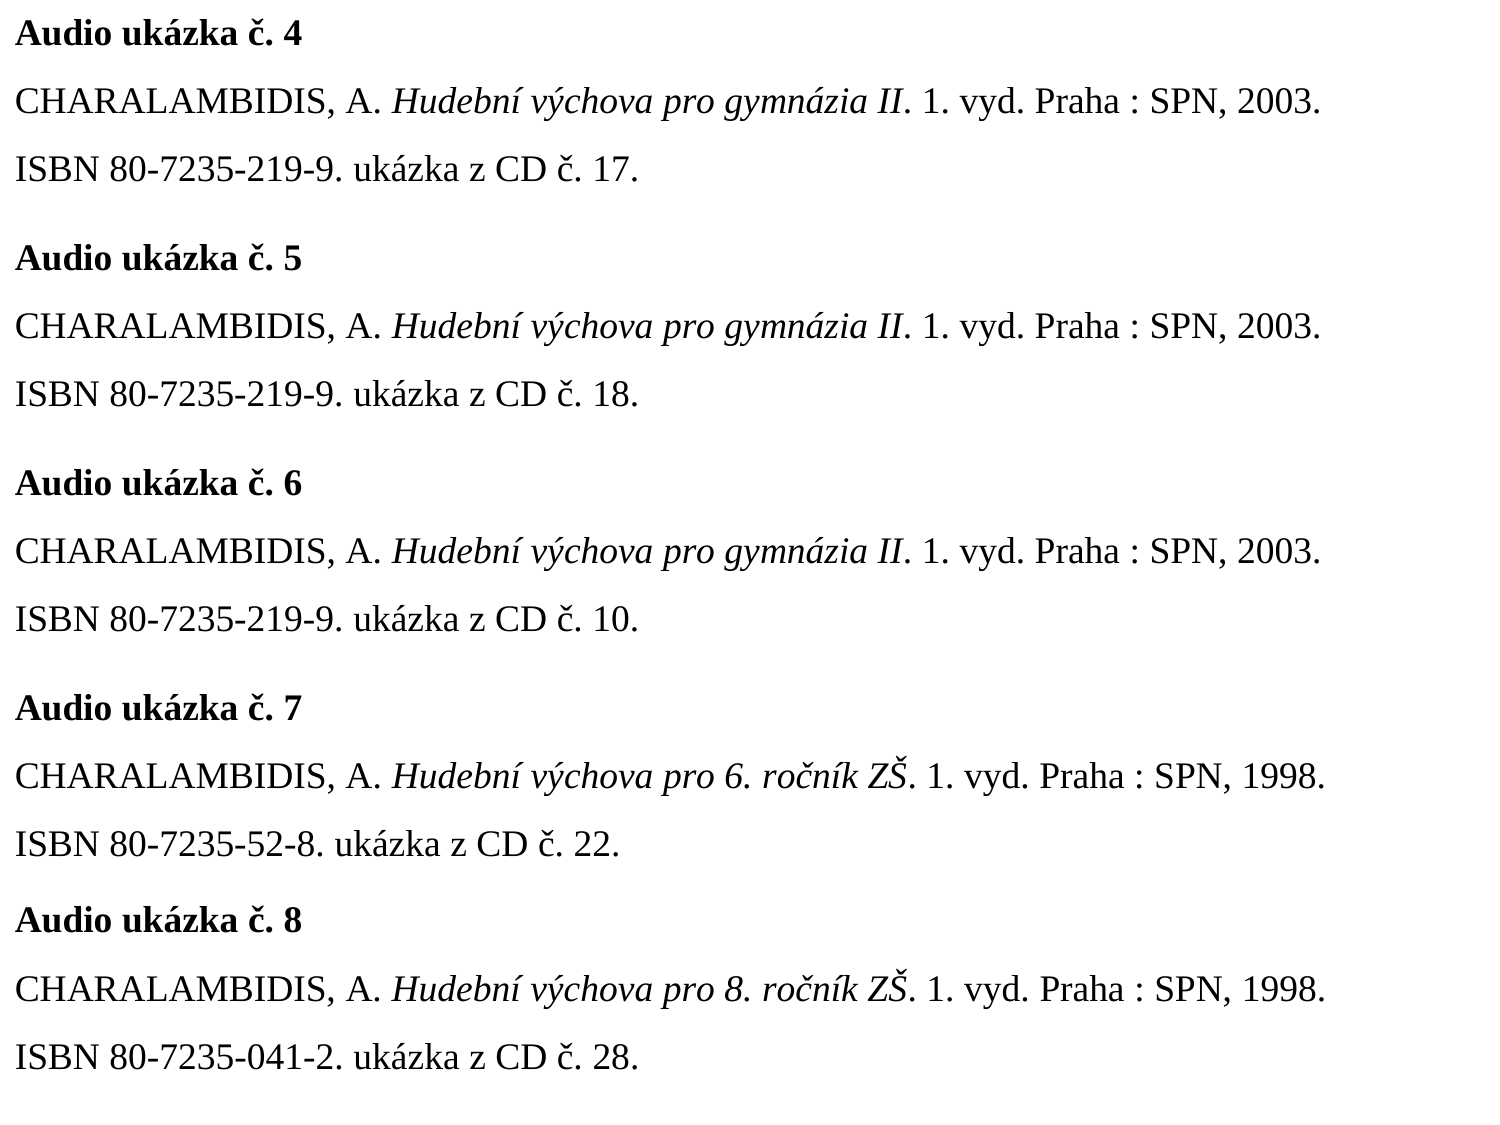

Audio ukázka č. 4
CHARALAMBIDIS, A. Hudební výchova pro gymnázia II. 1. vyd. Praha : SPN, 2003.
ISBN 80-7235-219-9. ukázka z CD č. 17.
Audio ukázka č. 5
CHARALAMBIDIS, A. Hudební výchova pro gymnázia II. 1. vyd. Praha : SPN, 2003.
ISBN 80-7235-219-9. ukázka z CD č. 18.
Audio ukázka č. 6
CHARALAMBIDIS, A. Hudební výchova pro gymnázia II. 1. vyd. Praha : SPN, 2003.
ISBN 80-7235-219-9. ukázka z CD č. 10.
Audio ukázka č. 7
CHARALAMBIDIS, A. Hudební výchova pro 6. ročník ZŠ. 1. vyd. Praha : SPN, 1998.
ISBN 80-7235-52-8. ukázka z CD č. 22.
Audio ukázka č. 8
CHARALAMBIDIS, A. Hudební výchova pro 8. ročník ZŠ. 1. vyd. Praha : SPN, 1998.
ISBN 80-7235-041-2. ukázka z CD č. 28.